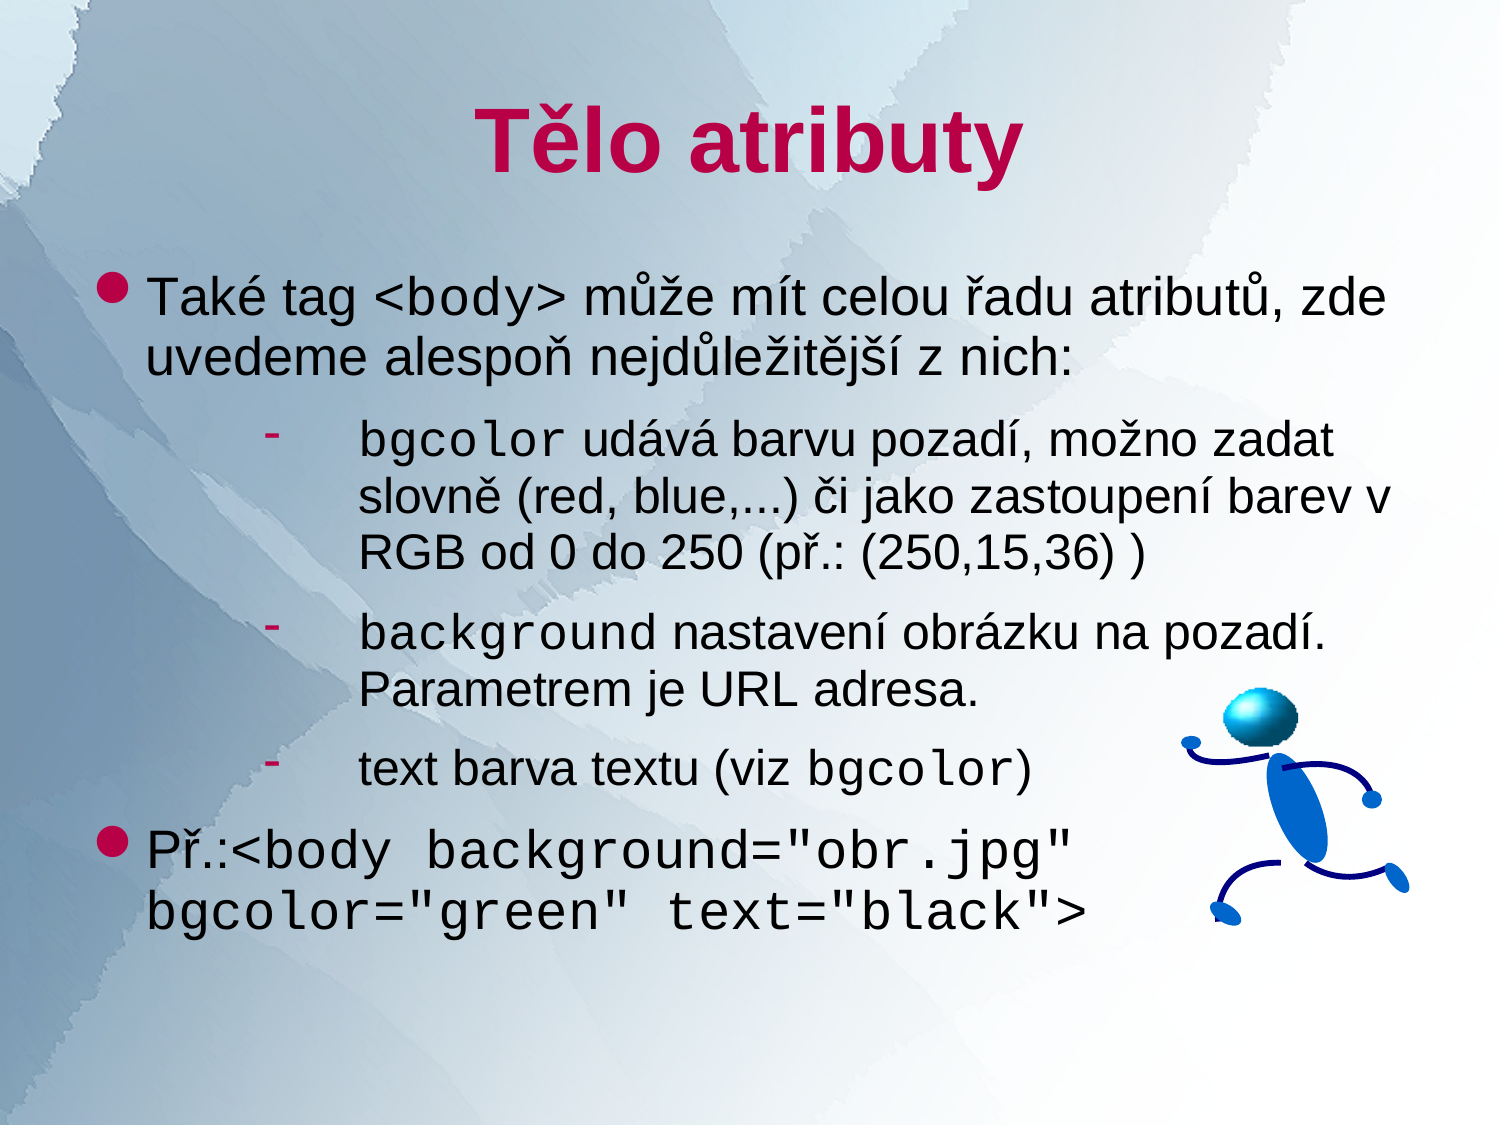

Tělo atributy
Také tag <body> může mít celou řadu atributů, zde uvedeme alespoň nejdůležitější z nich:
bgcolor udává barvu pozadí, možno zadat slovně (red, blue,...) či jako zastoupení barev v RGB od 0 do 250 (př.: (250,15,36) )
background nastavení obrázku na pozadí. Parametrem je URL adresa.
text barva textu (viz bgcolor)
Př.:<body background="obr.jpg" bgcolor="green" text="black">